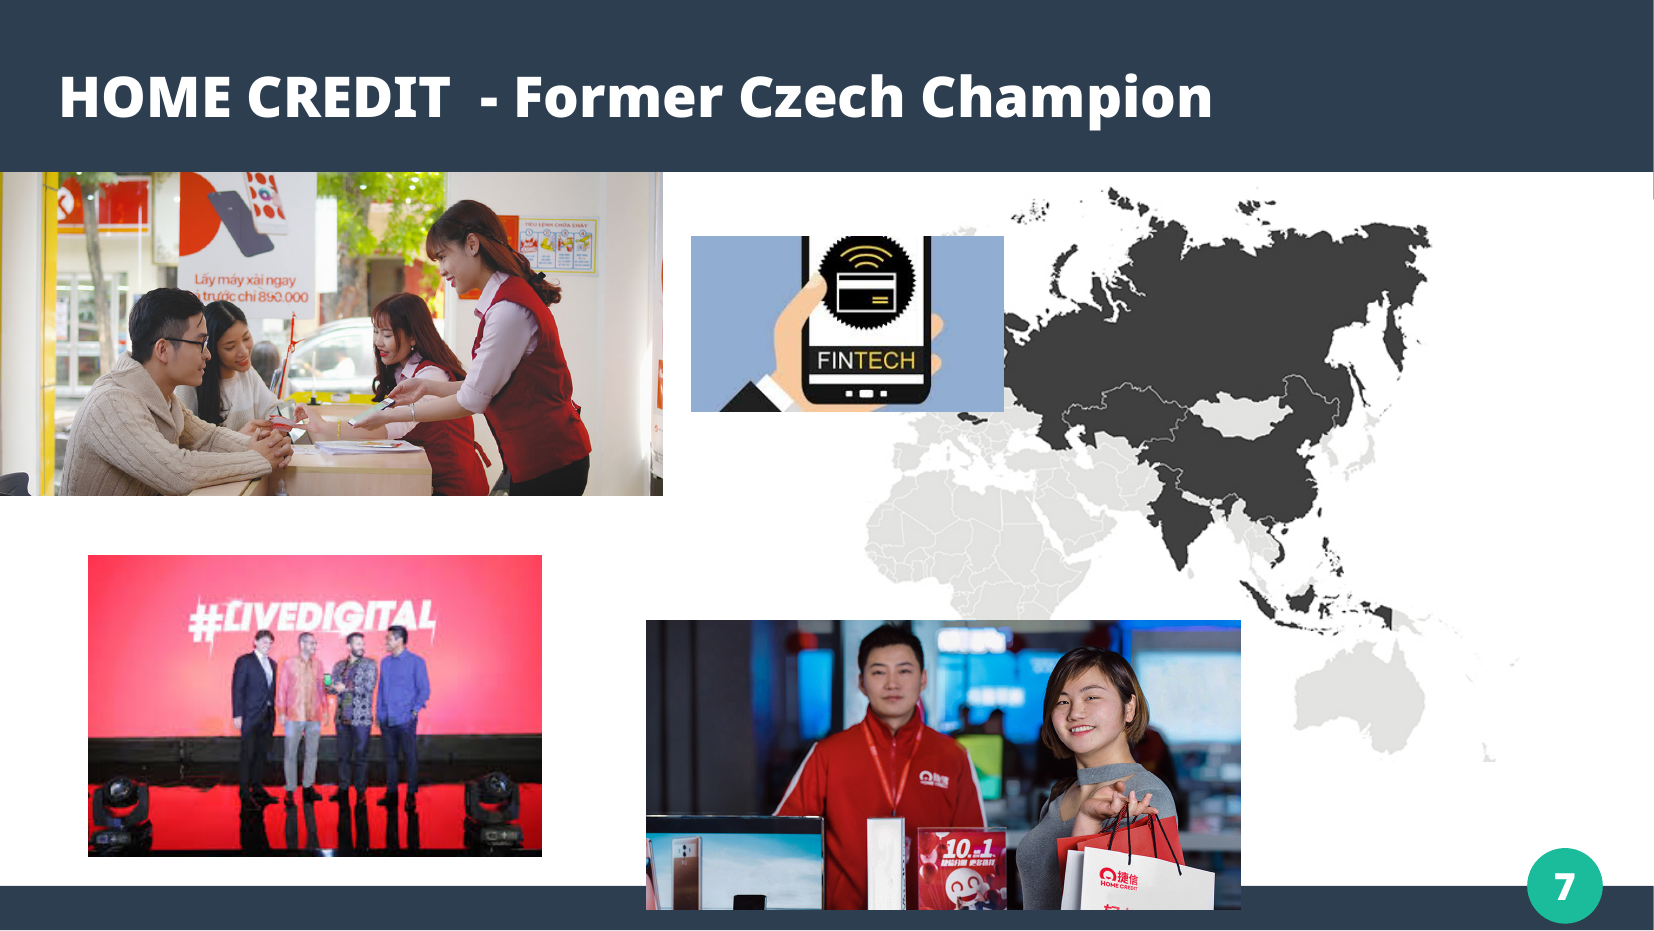

# HOME CREDIT - Former Czech Champion